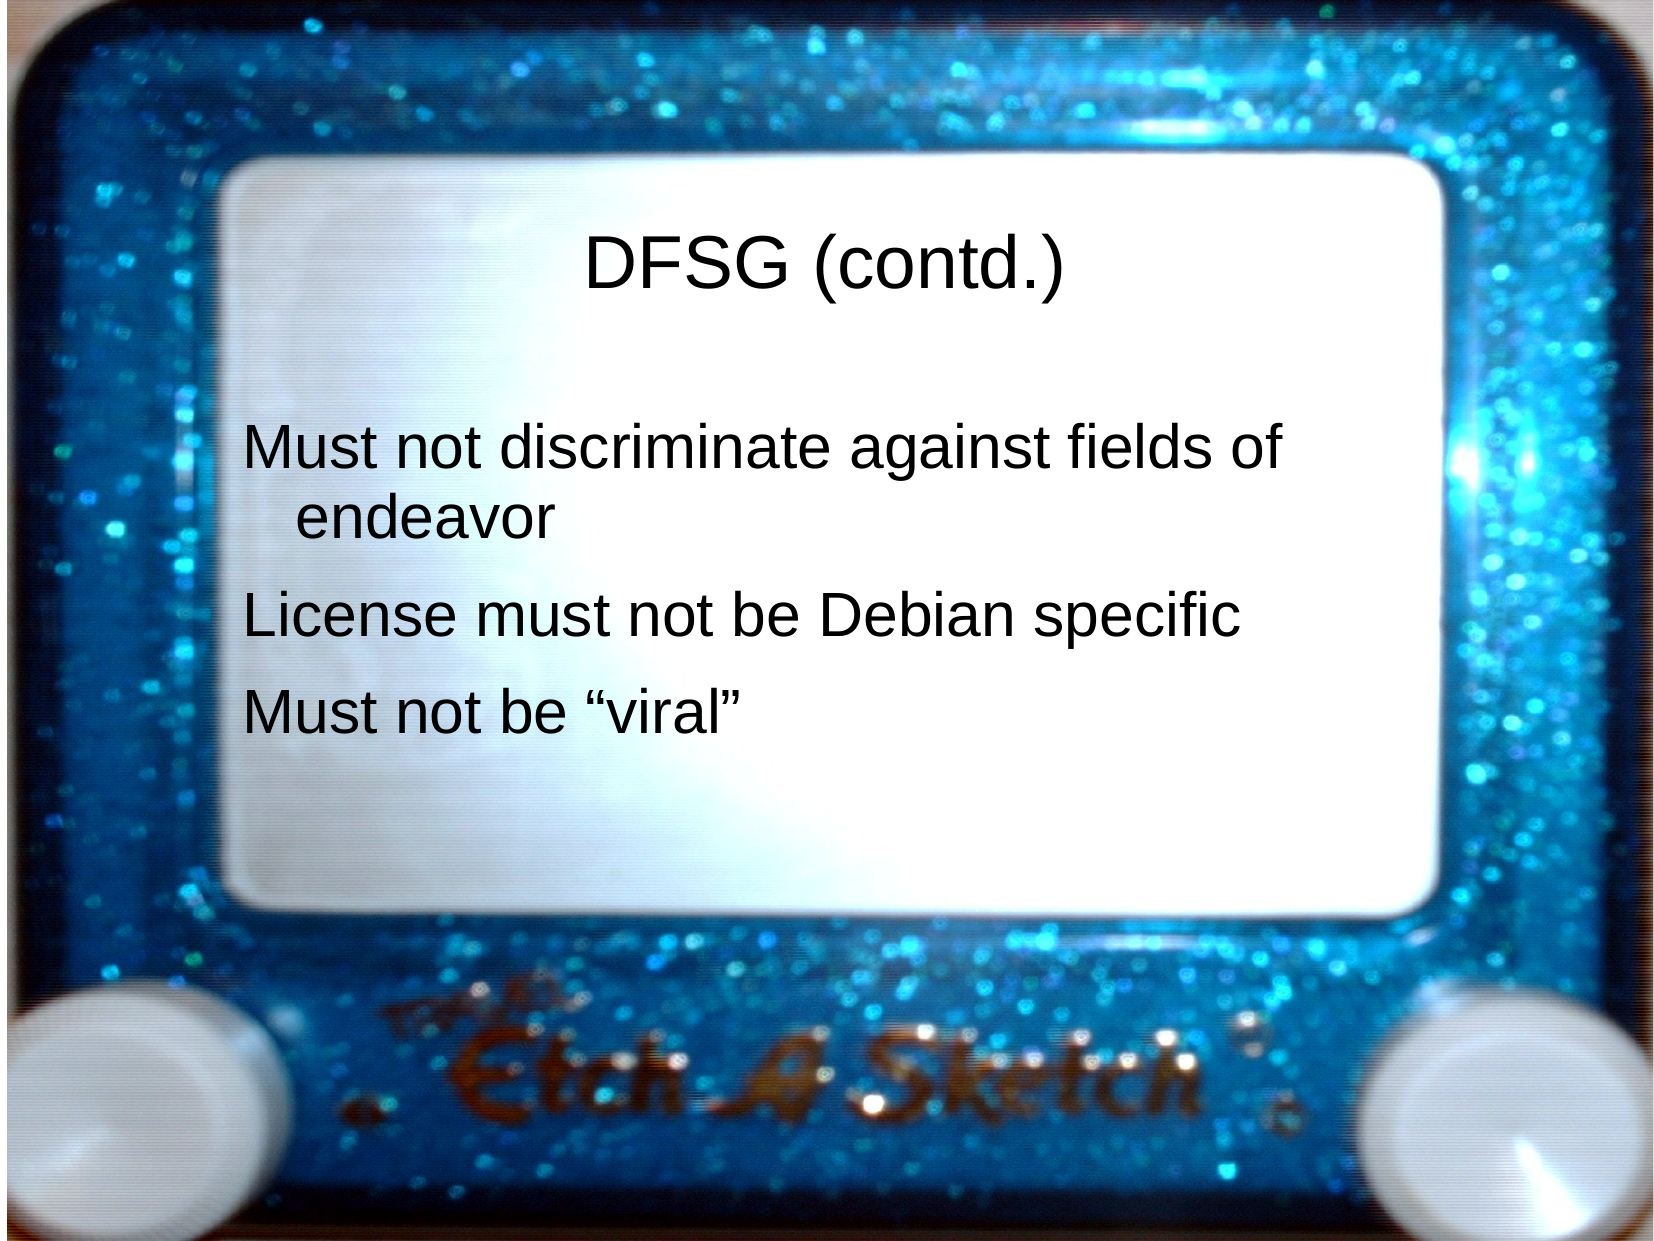

# DFSG (contd.)
Must not discriminate against fields of endeavor
License must not be Debian specific
Must not be “viral”